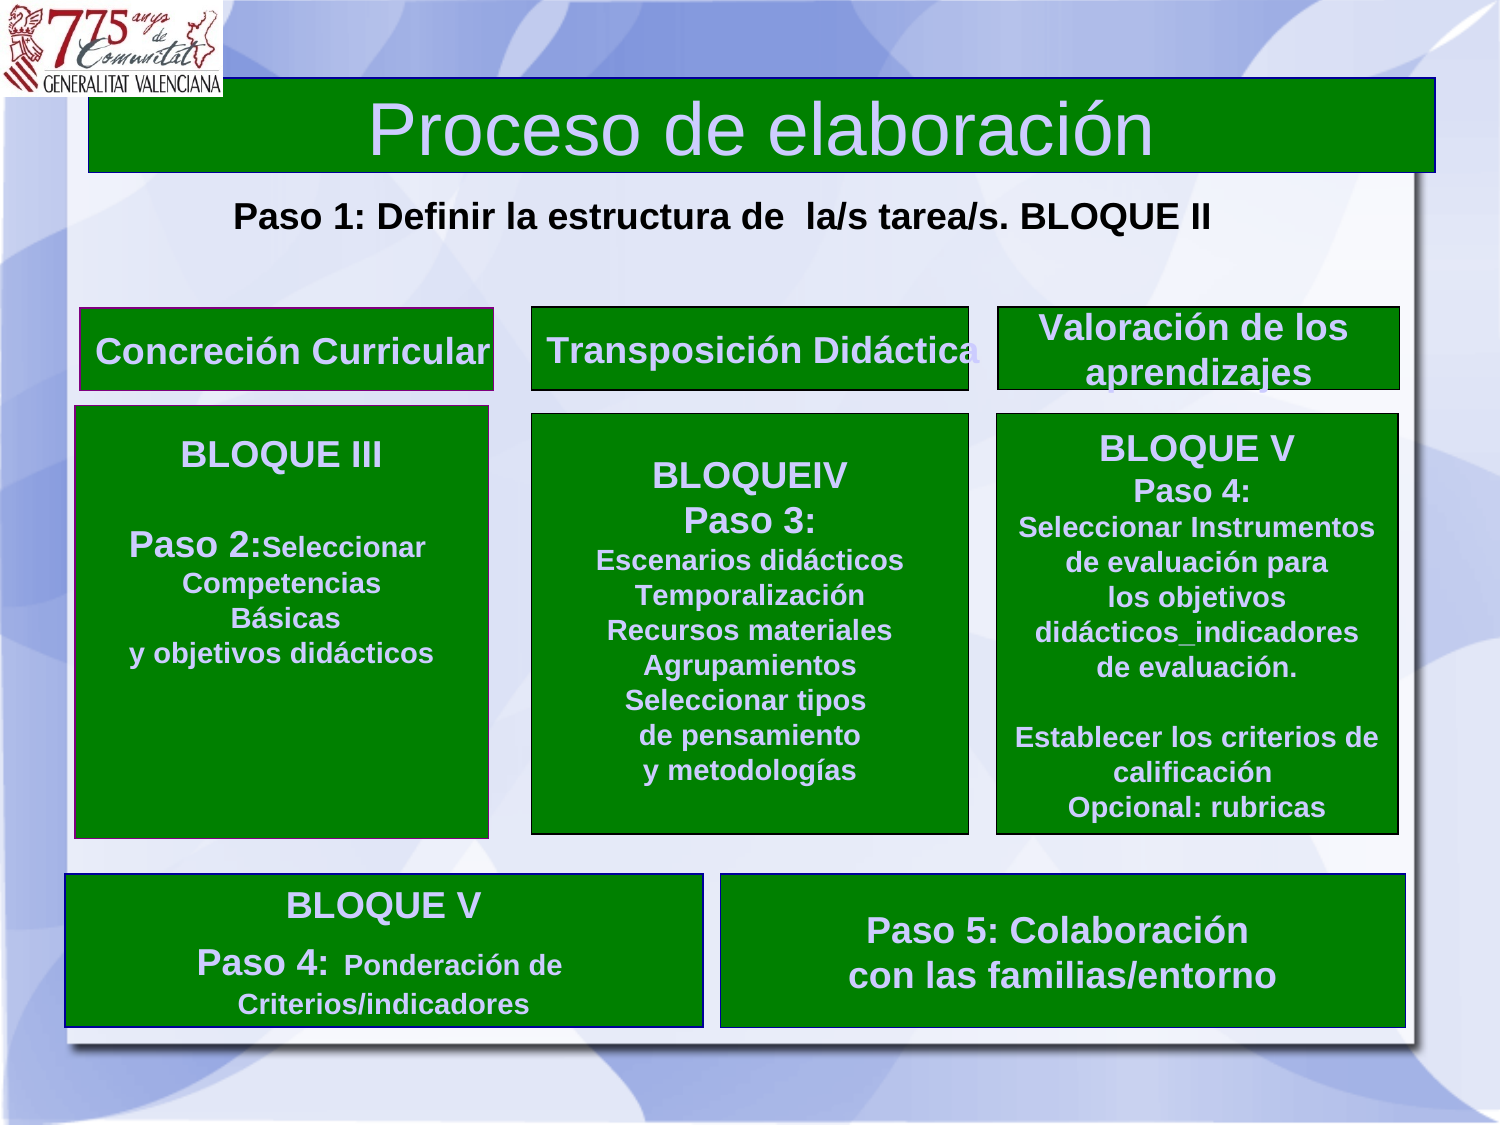

Proceso de elaboración
Paso 1: Definir la estructura de la/s tarea/s. BLOQUE II
Transposición Didáctica
Valoración de los
aprendizajes
Concreción Curricular
| | | |
| --- | --- | --- |
BLOQUE III
Paso 2:Seleccionar
Competencias
 Básicas
y objetivos didácticos
BLOQUEIV
Paso 3:
Escenarios didácticos
Temporalización
Recursos materiales
Agrupamientos
Seleccionar tipos
de pensamiento
y metodologías
BLOQUE V
Paso 4:
Seleccionar Instrumentos
de evaluación para
los objetivos
didácticos_indicadores
de evaluación.
Establecer los criterios de
calificación
Opcional: rubricas
BLOQUE V
Paso 4: Ponderación de
Criterios/indicadores
Paso 5: Colaboración
con las familias/entorno